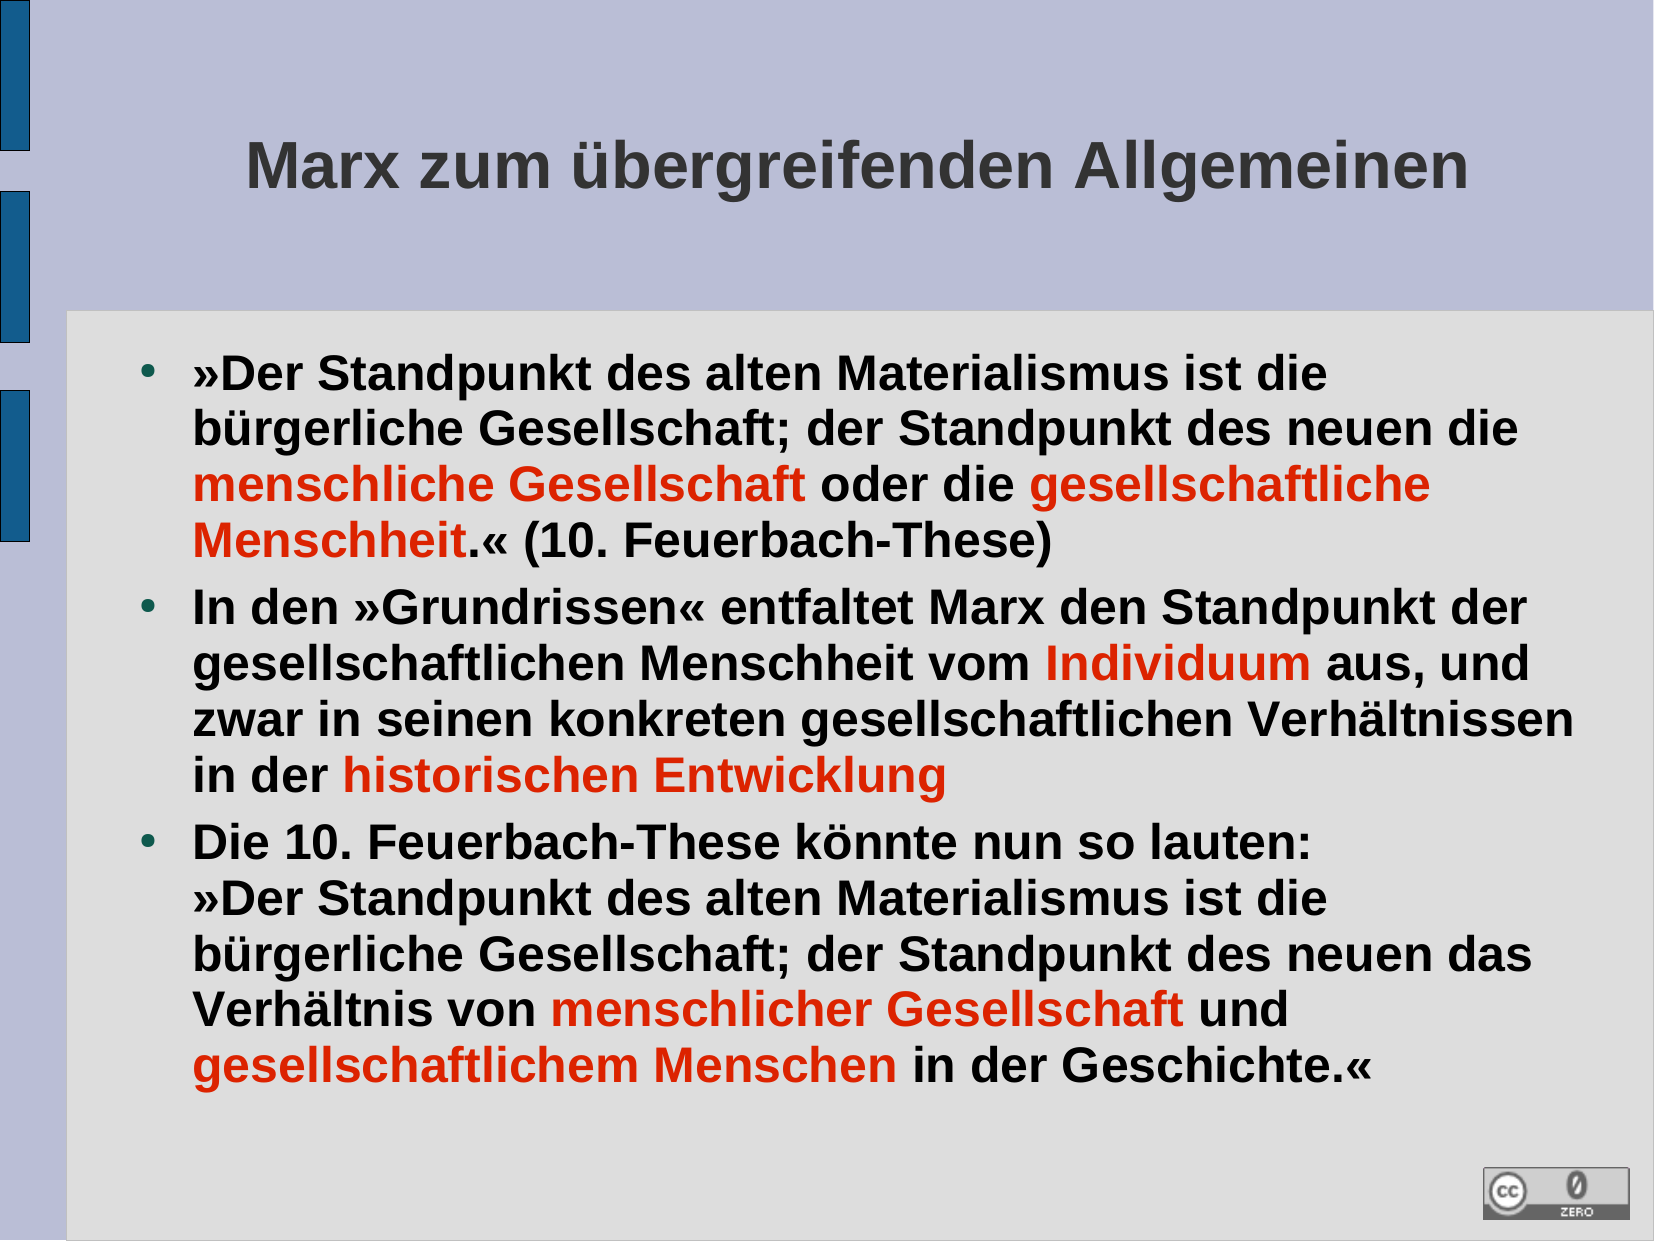

# Marx zum übergreifenden Allgemeinen
»Der Standpunkt des alten Materialismus ist die bürgerliche Gesellschaft; der Standpunkt des neuen die menschliche Gesellschaft oder die gesellschaftliche Menschheit.« (10. Feuerbach-These)
In den »Grundrissen« entfaltet Marx den Standpunkt der gesellschaftlichen Menschheit vom Individuum aus, und zwar in seinen konkreten gesellschaftlichen Verhältnissen in der historischen Entwicklung
Die 10. Feuerbach-These könnte nun so lauten:
»Der Standpunkt des alten Materialismus ist die bürgerliche Gesellschaft; der Standpunkt des neuen das Verhältnis von menschlicher Gesellschaft und gesellschaftlichem Menschen in der Geschichte.«